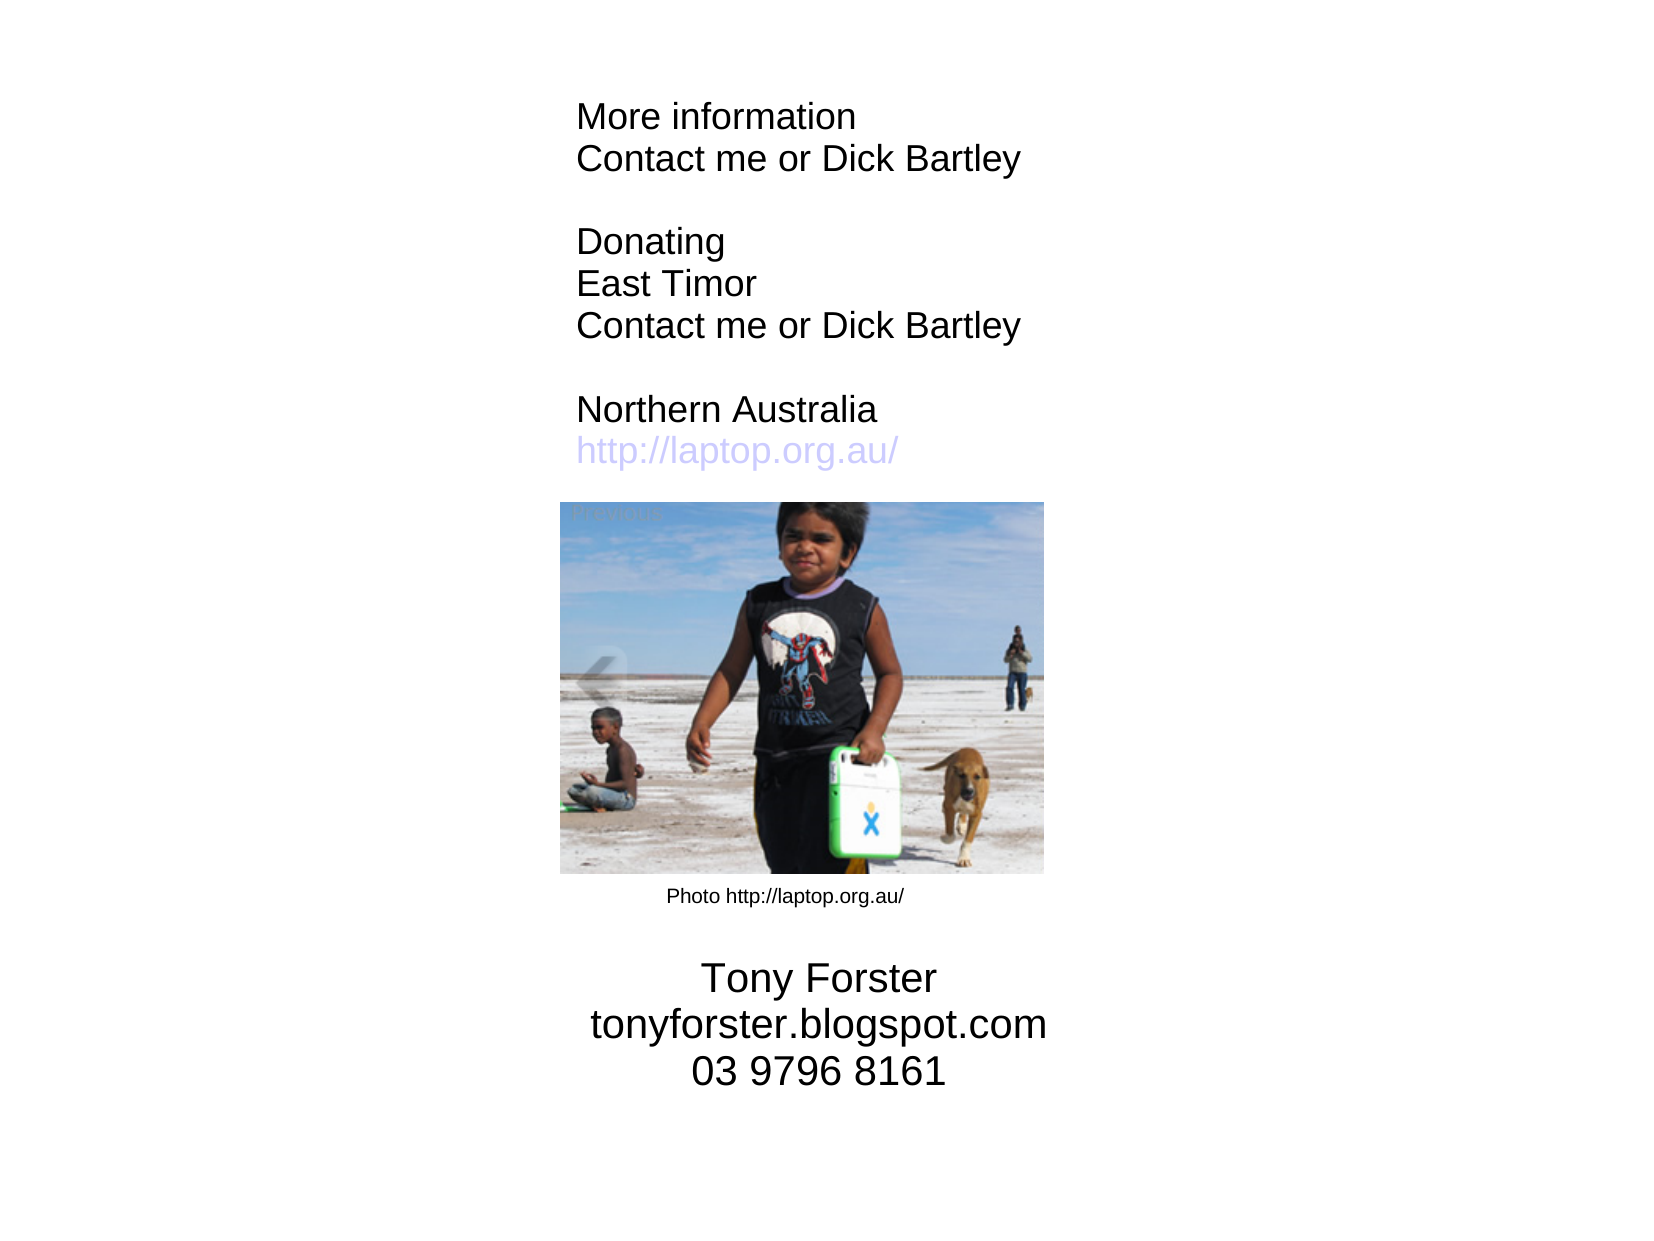

More information
Contact me or Dick Bartley
Donating
East Timor
Contact me or Dick Bartley
Northern Australia
http://laptop.org.au/
Photo http://laptop.org.au/
Tony Forster
tonyforster.blogspot.com
03 9796 8161